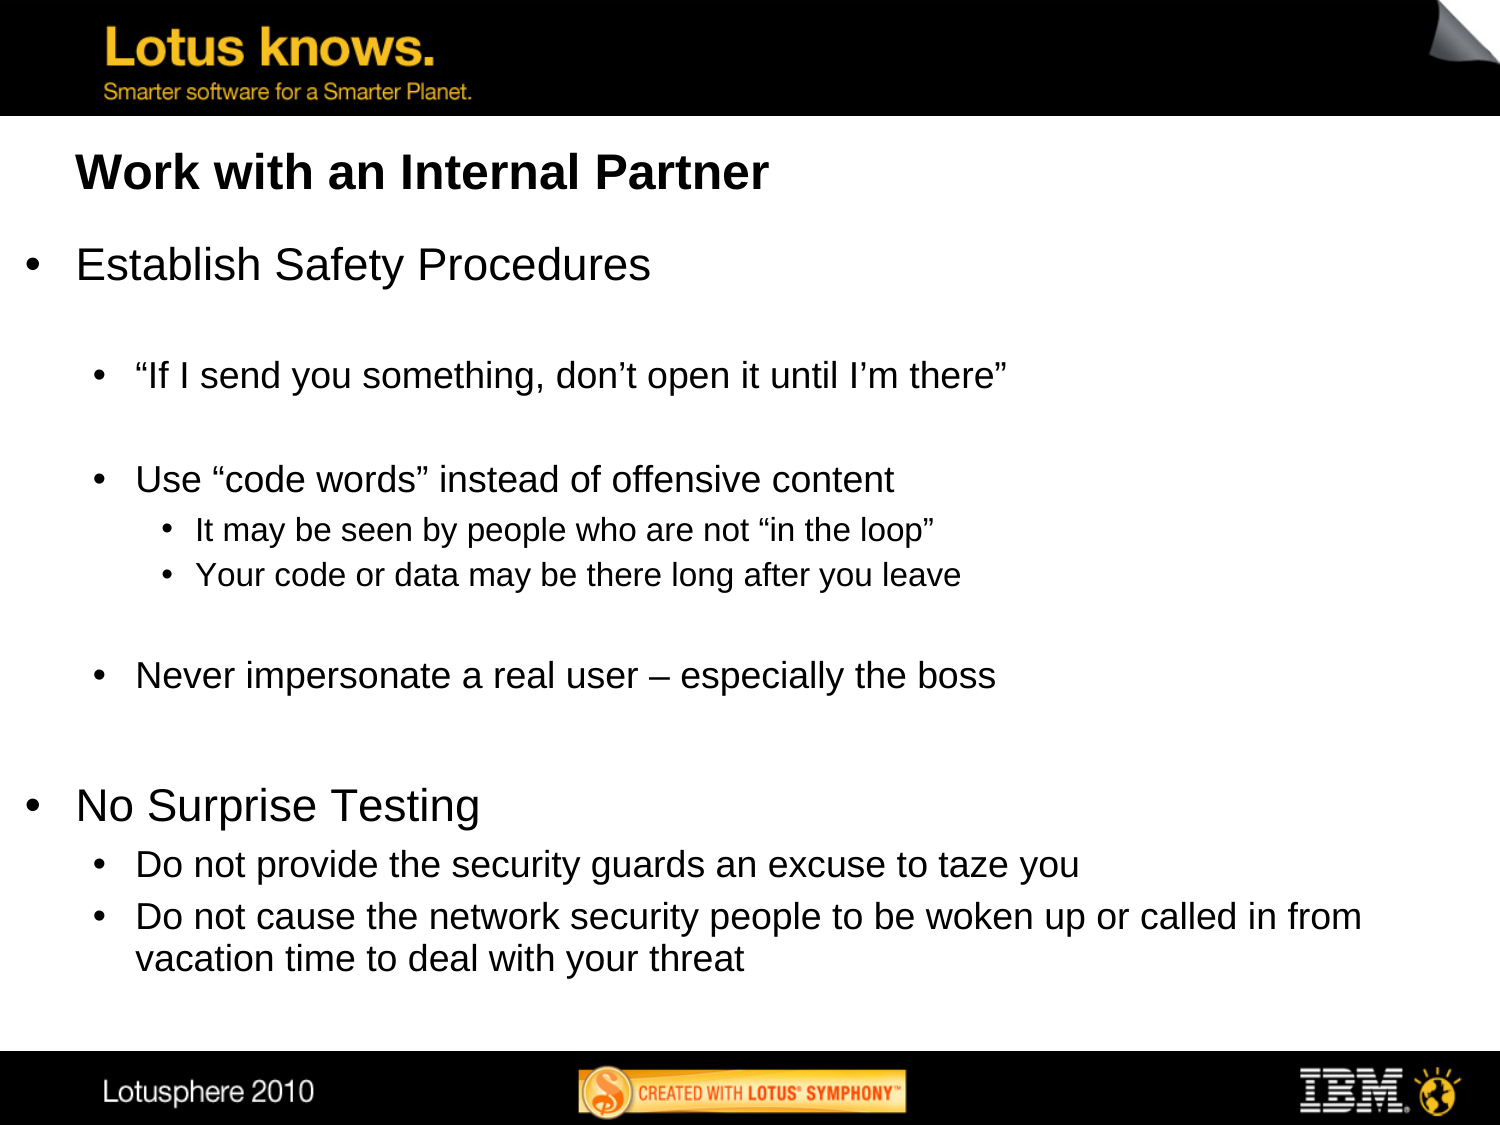

# Work with an Internal Partner
Establish Safety Procedures
“If I send you something, don’t open it until I’m there”
Use “code words” instead of offensive content
It may be seen by people who are not “in the loop”
Your code or data may be there long after you leave
Never impersonate a real user – especially the boss
No Surprise Testing
Do not provide the security guards an excuse to taze you
Do not cause the network security people to be woken up or called in from vacation time to deal with your threat